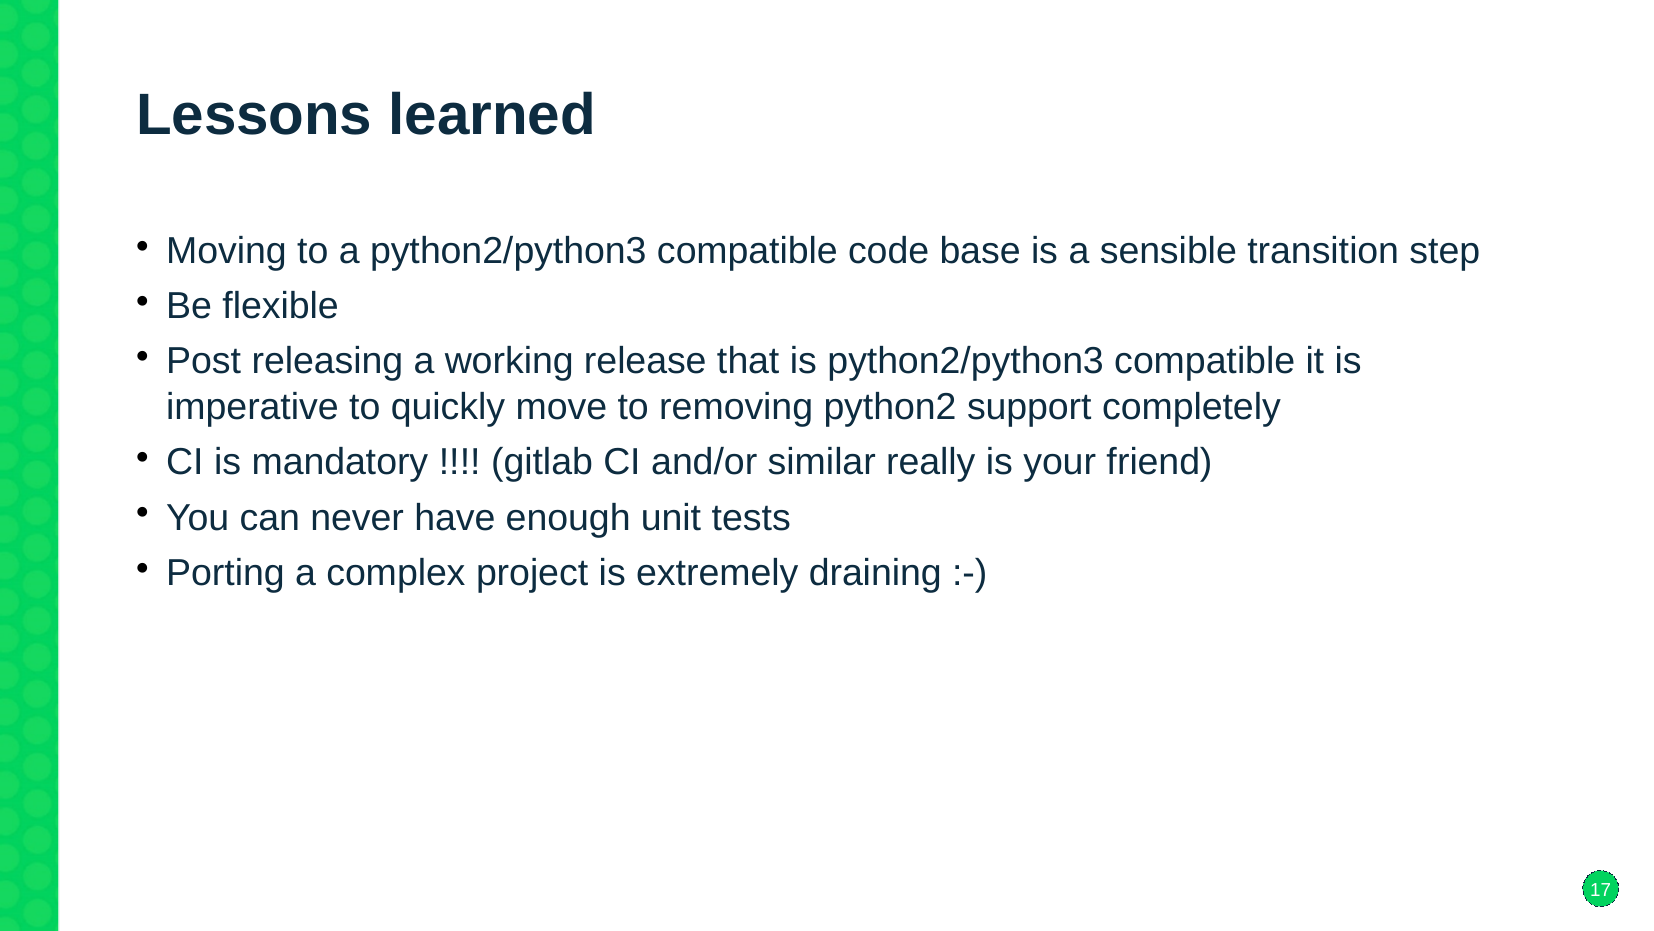

# Lessons learned
Moving to a python2/python3 compatible code base is a sensible transition step
Be flexible
Post releasing a working release that is python2/python3 compatible it is imperative to quickly move to removing python2 support completely
CI is mandatory !!!! (gitlab CI and/or similar really is your friend)
You can never have enough unit tests
Porting a complex project is extremely draining :-)
17